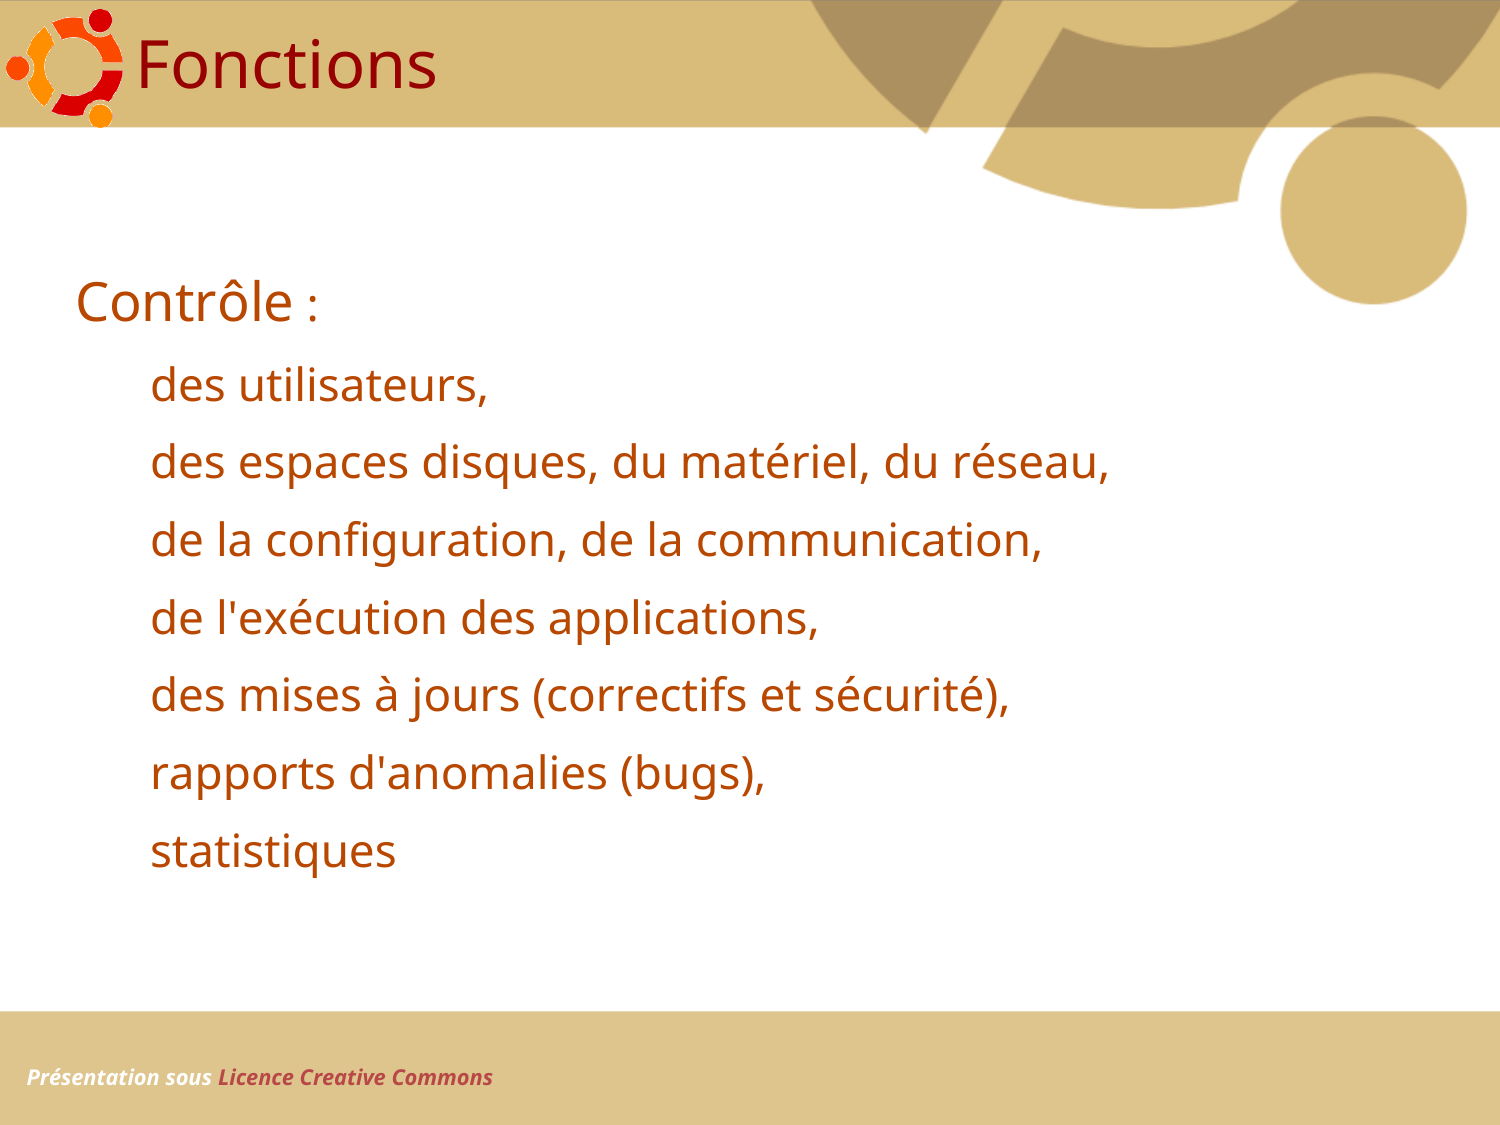

# Fonctions
Contrôle :
des utilisateurs,
des espaces disques, du matériel, du réseau,
de la configuration, de la communication,
de l'exécution des applications,
des mises à jours (correctifs et sécurité),
rapports d'anomalies (bugs),
statistiques